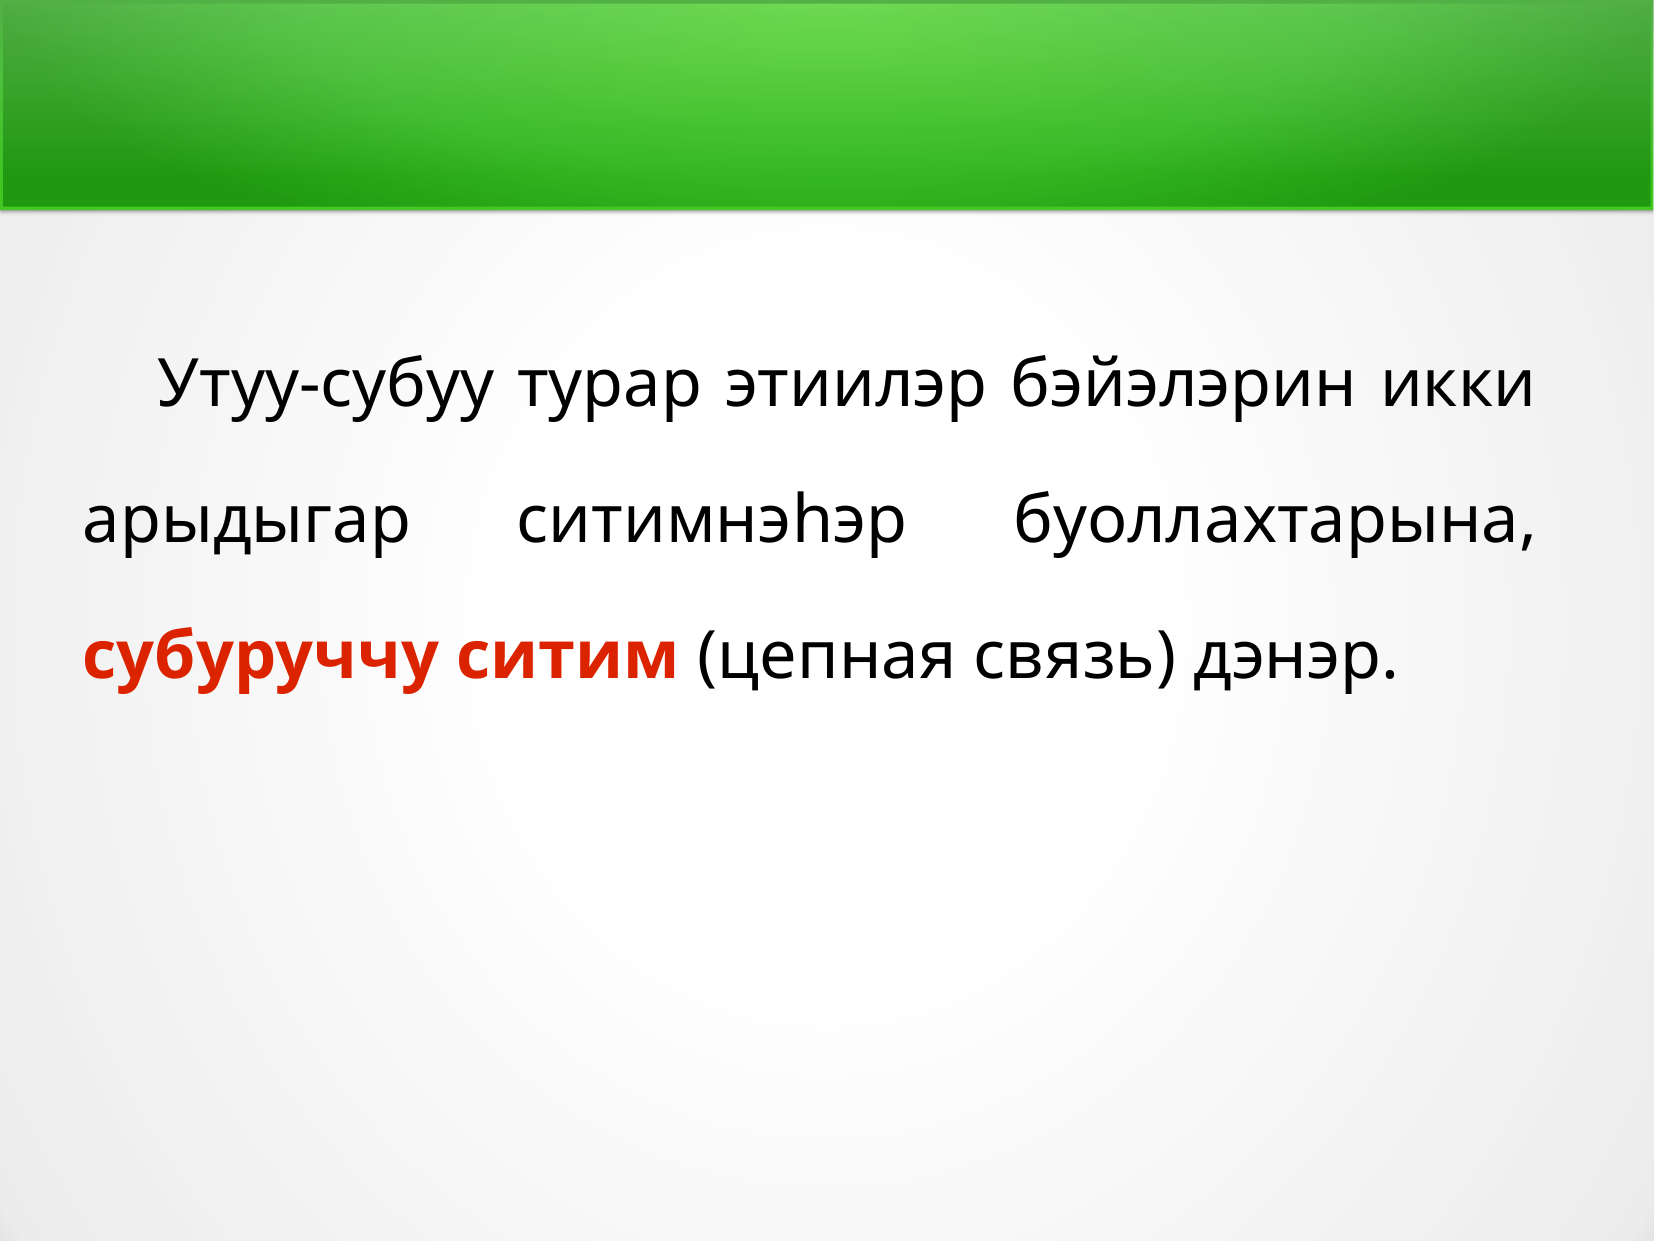

#
Утуу-субуу турар этиилэр бэйэлэрин икки арыдыгар ситимнэһэр буоллахтарына, субуруччу ситим (цепная связь) дэнэр.